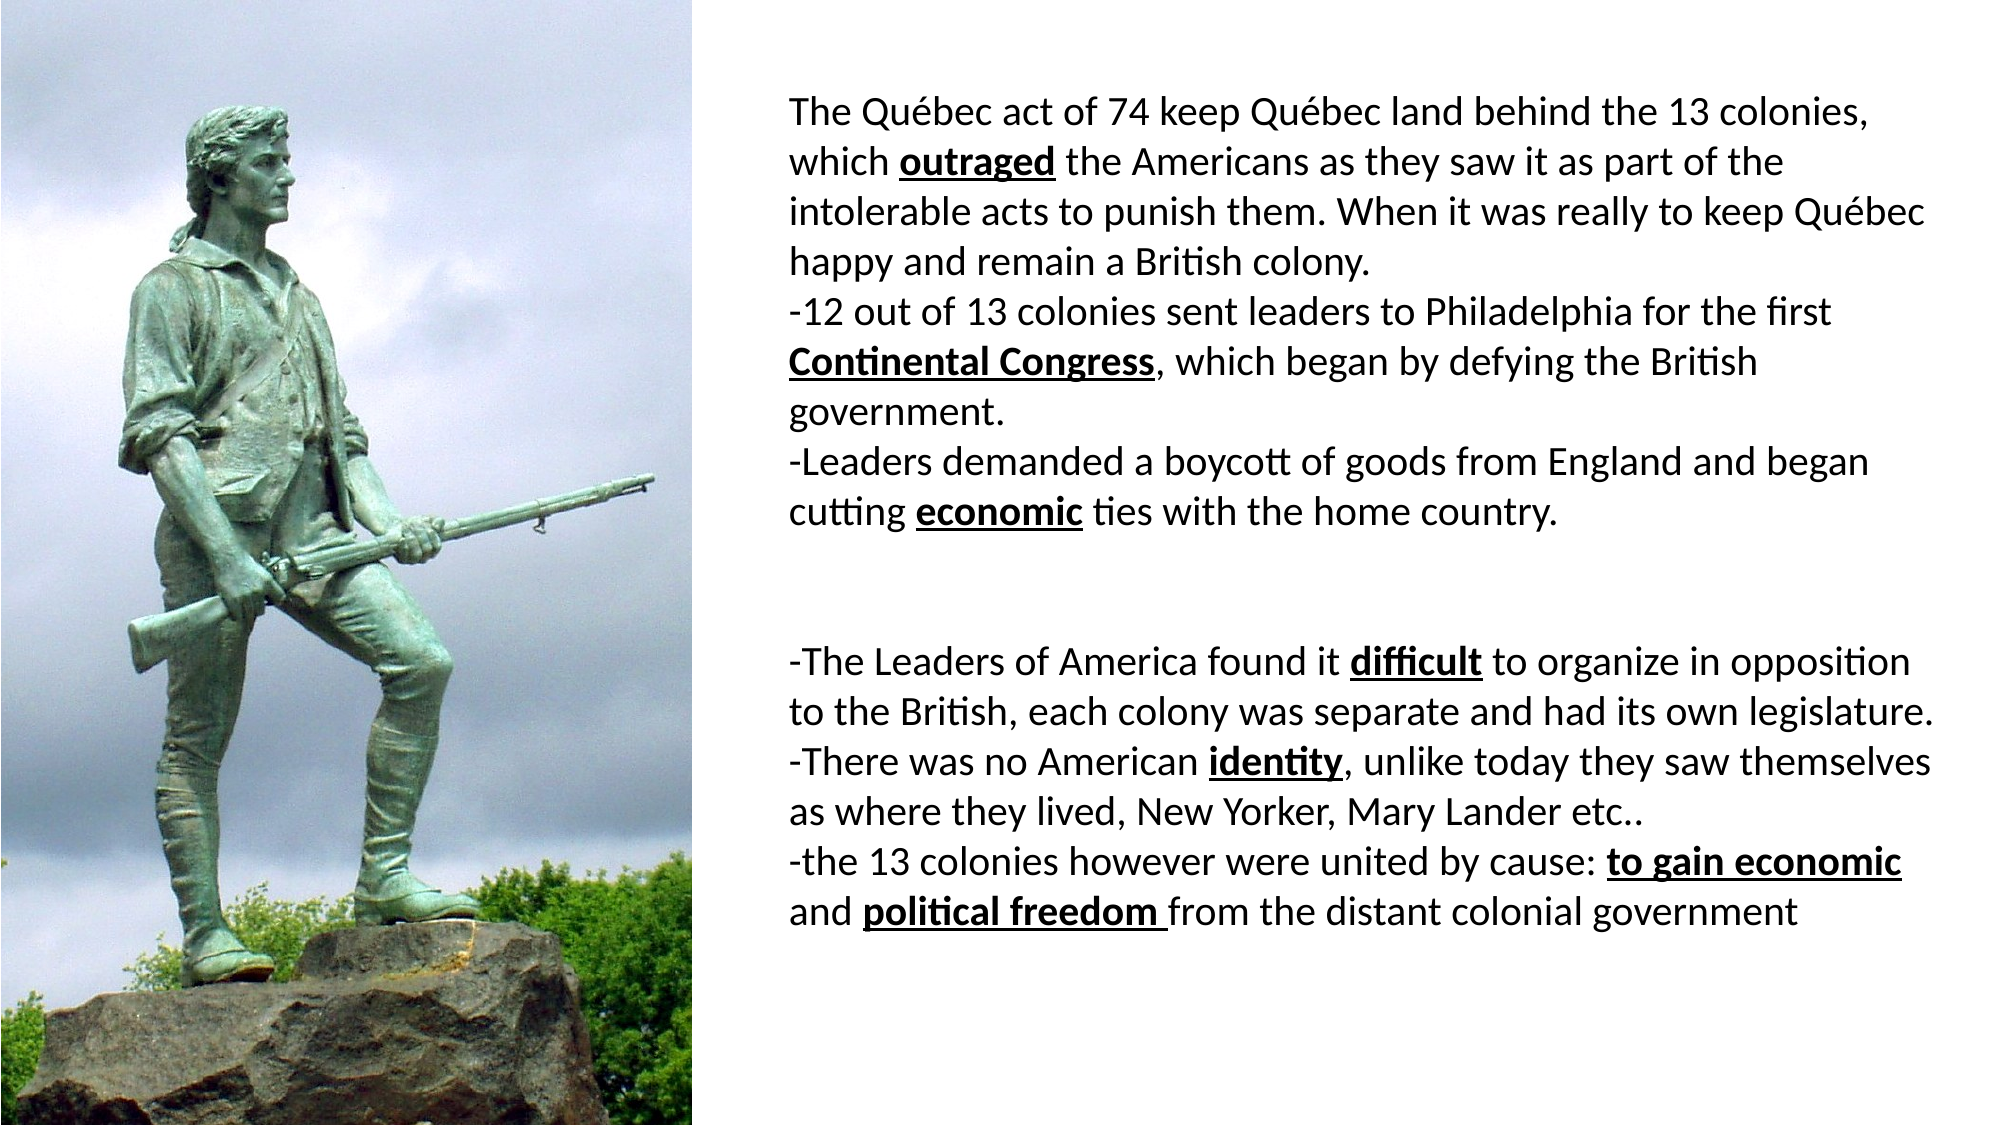

The Québec act of 74 keep Québec land behind the 13 colonies, which outraged the Americans as they saw it as part of the intolerable acts to punish them. When it was really to keep Québec happy and remain a British colony.
-12 out of 13 colonies sent leaders to Philadelphia for the first Continental Congress, which began by defying the British government.
-Leaders demanded a boycott of goods from England and began cutting economic ties with the home country.
-The Leaders of America found it difficult to organize in opposition to the British, each colony was separate and had its own legislature.
-There was no American identity, unlike today they saw themselves as where they lived, New Yorker, Mary Lander etc..
-the 13 colonies however were united by cause: to gain economic and political freedom from the distant colonial government